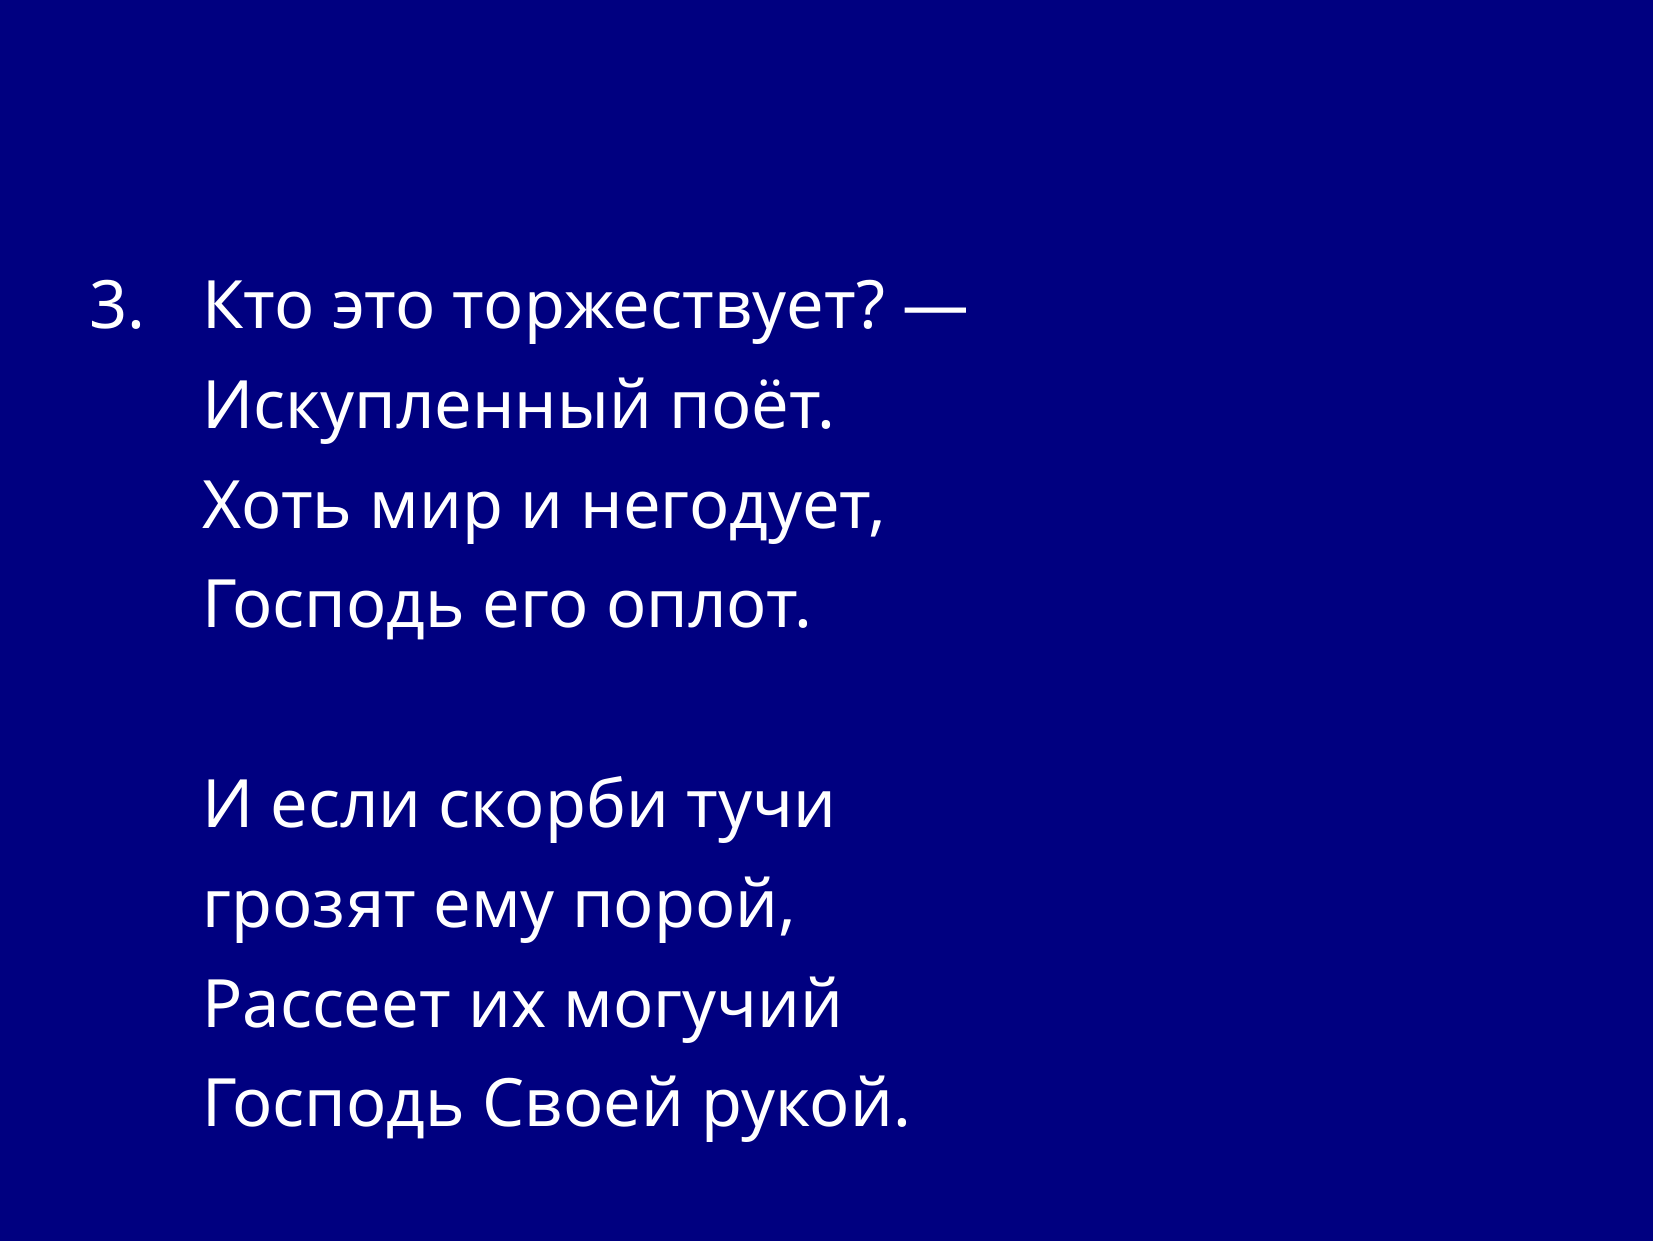

3.	Кто это торжествует? —
	Искупленный поёт.
	Хоть мир и негодует,
	Господь его оплот.
	И если скорби тучи
	грозят ему порой,
	Рассеет их могучий
	Господь Своей рукой.